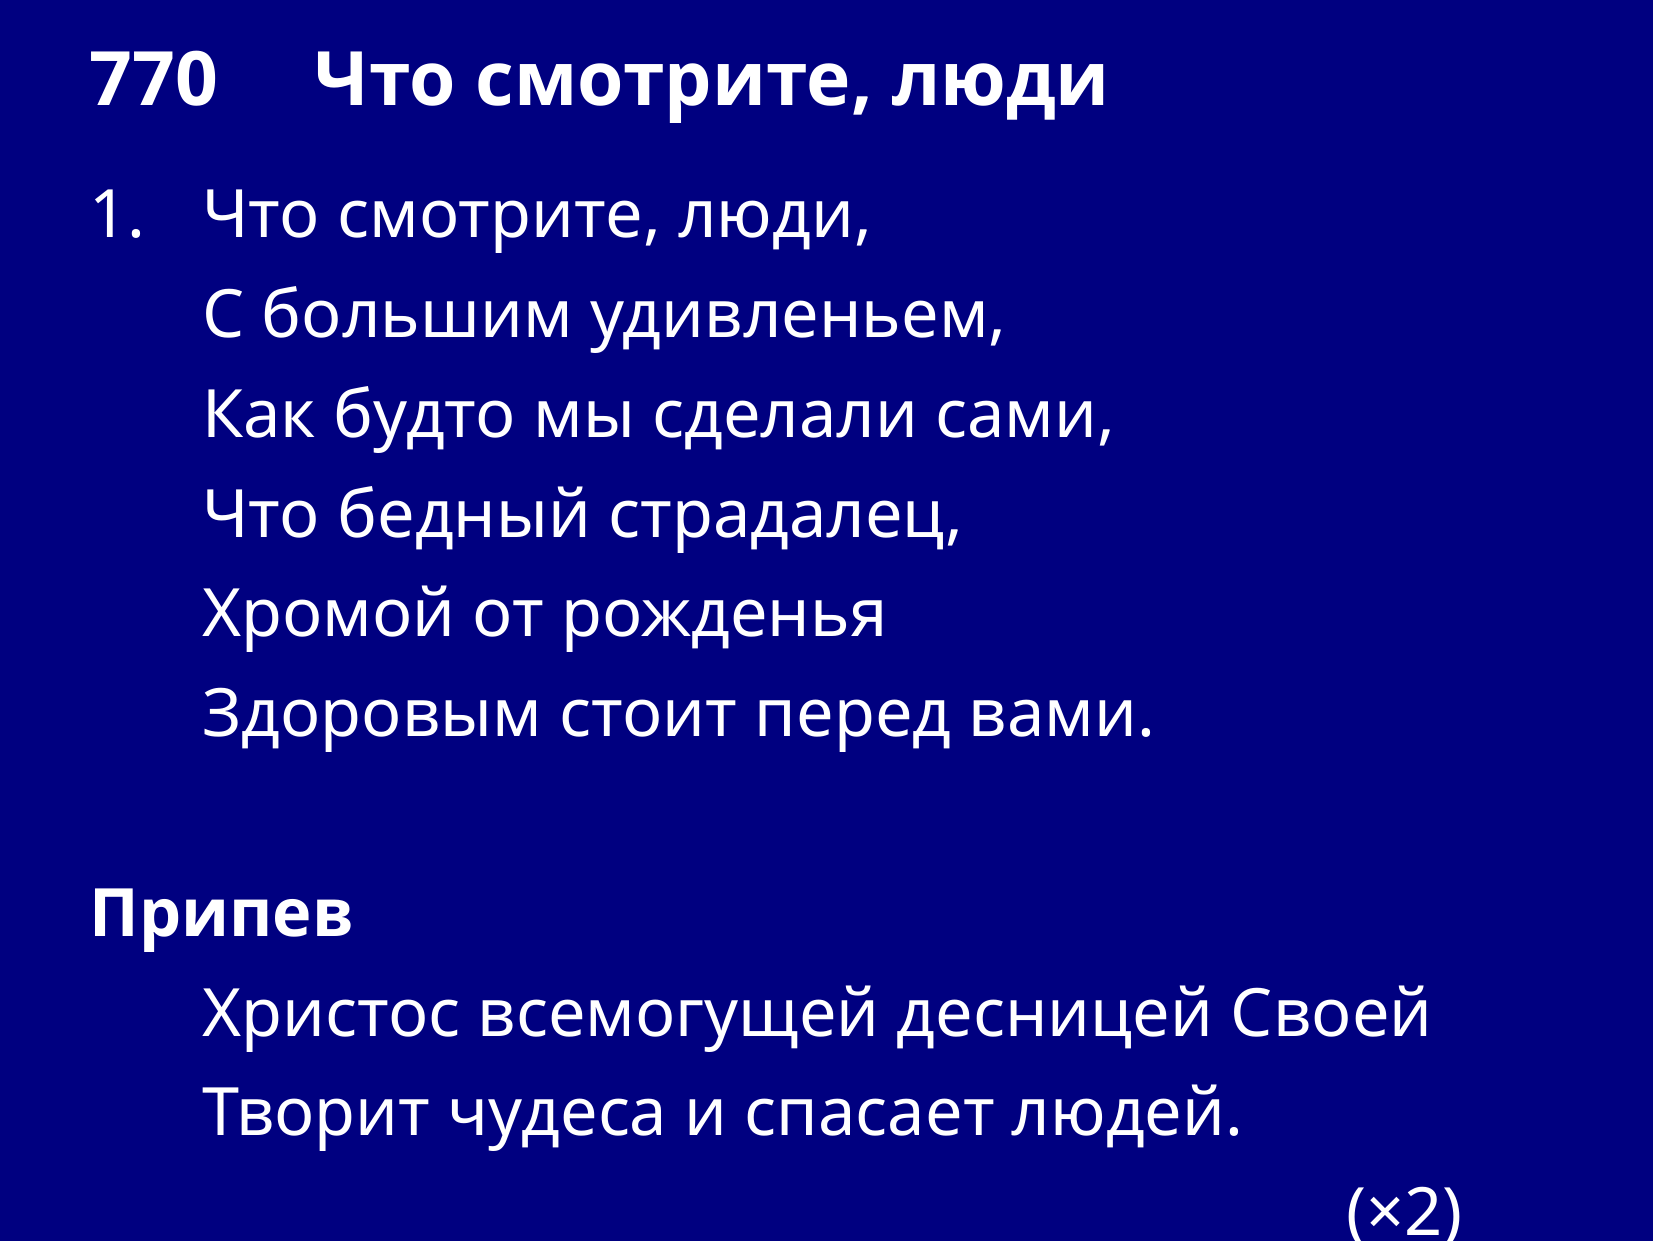

770	Что смотрите, люди
1.	Что смотрите, люди,
	С большим удивленьем,
	Как будто мы сделали сами,
	Что бедный страдалец,
	Хромой от рожденья
	Здоровым стоит перед вами.
Припев
	Христос всемогущей десницей Своей
	Творит чудеса и спасает людей.
			(×2)